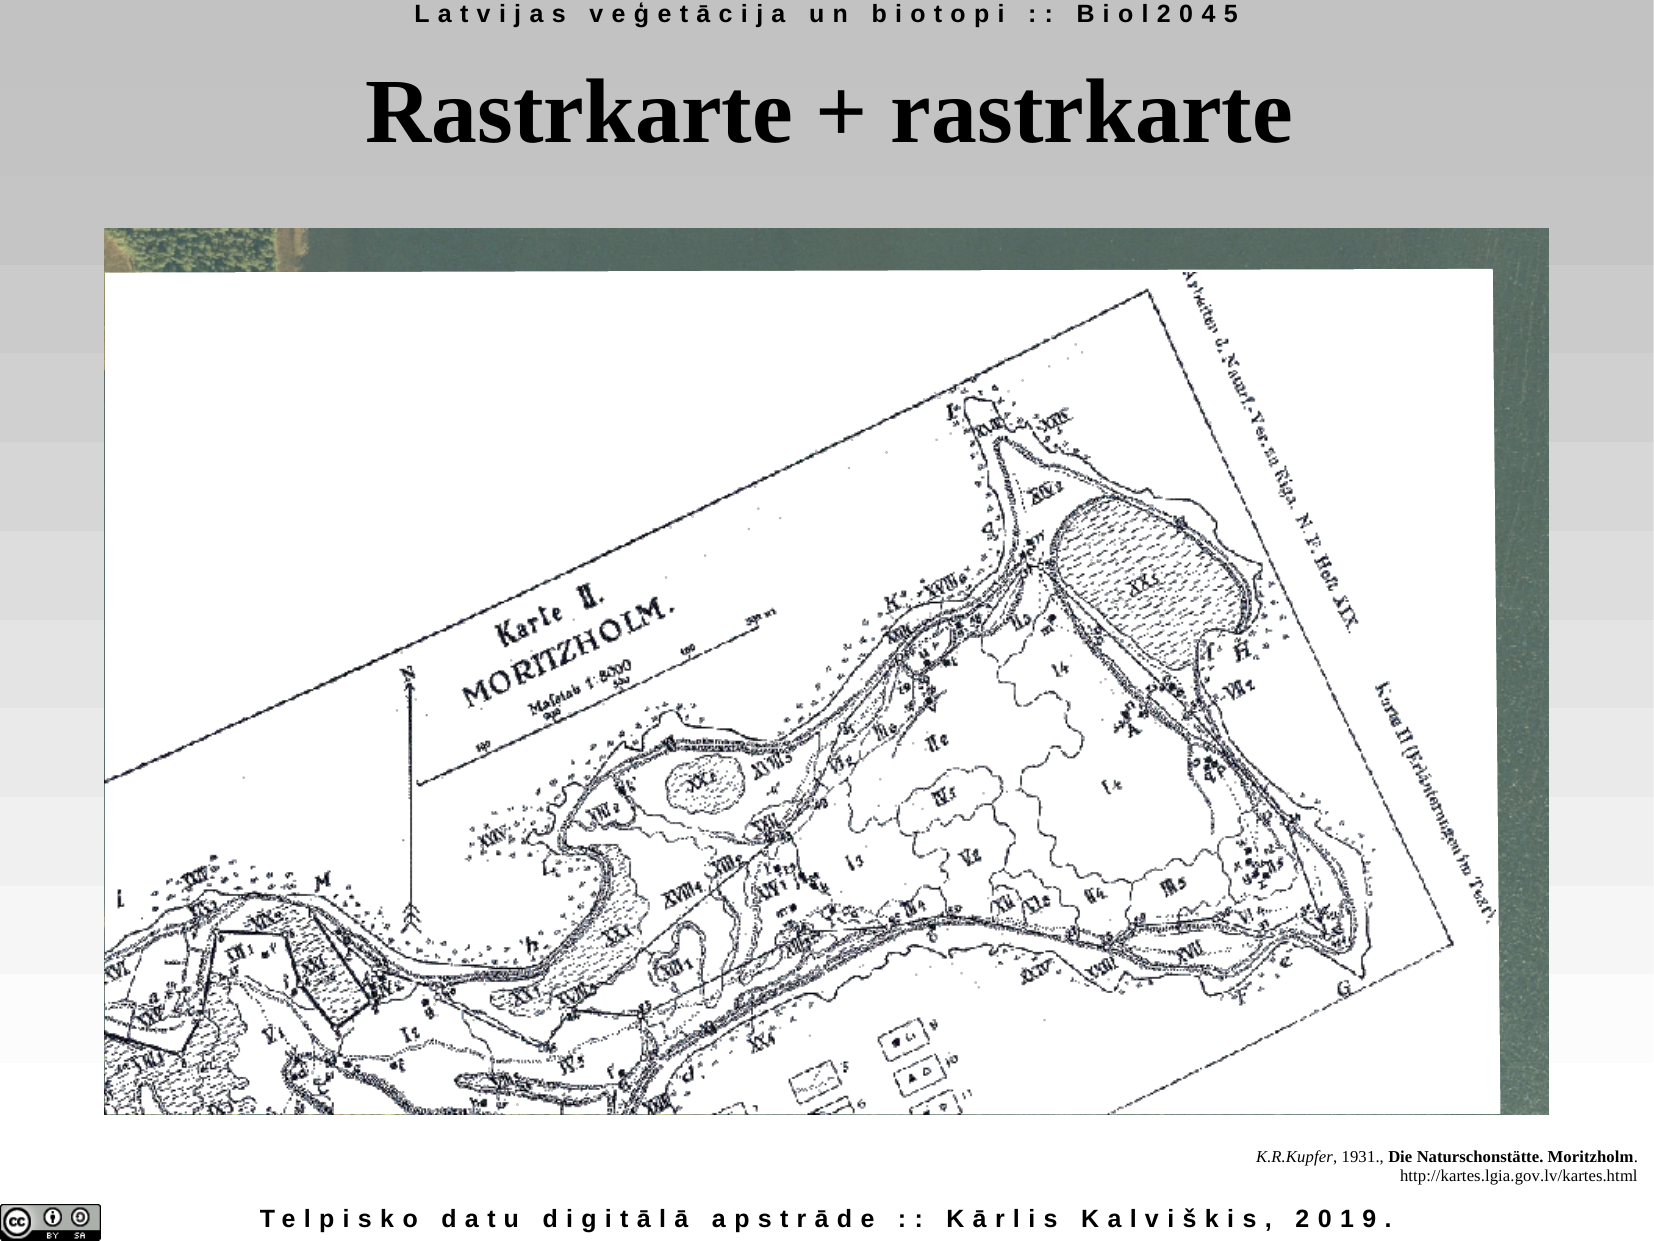

# Rastrkarte + rastrkarte
K.R.Kupfer, 1931., Die Naturschonstätte. Moritzholm.
http://kartes.lgia.gov.lv/kartes.html